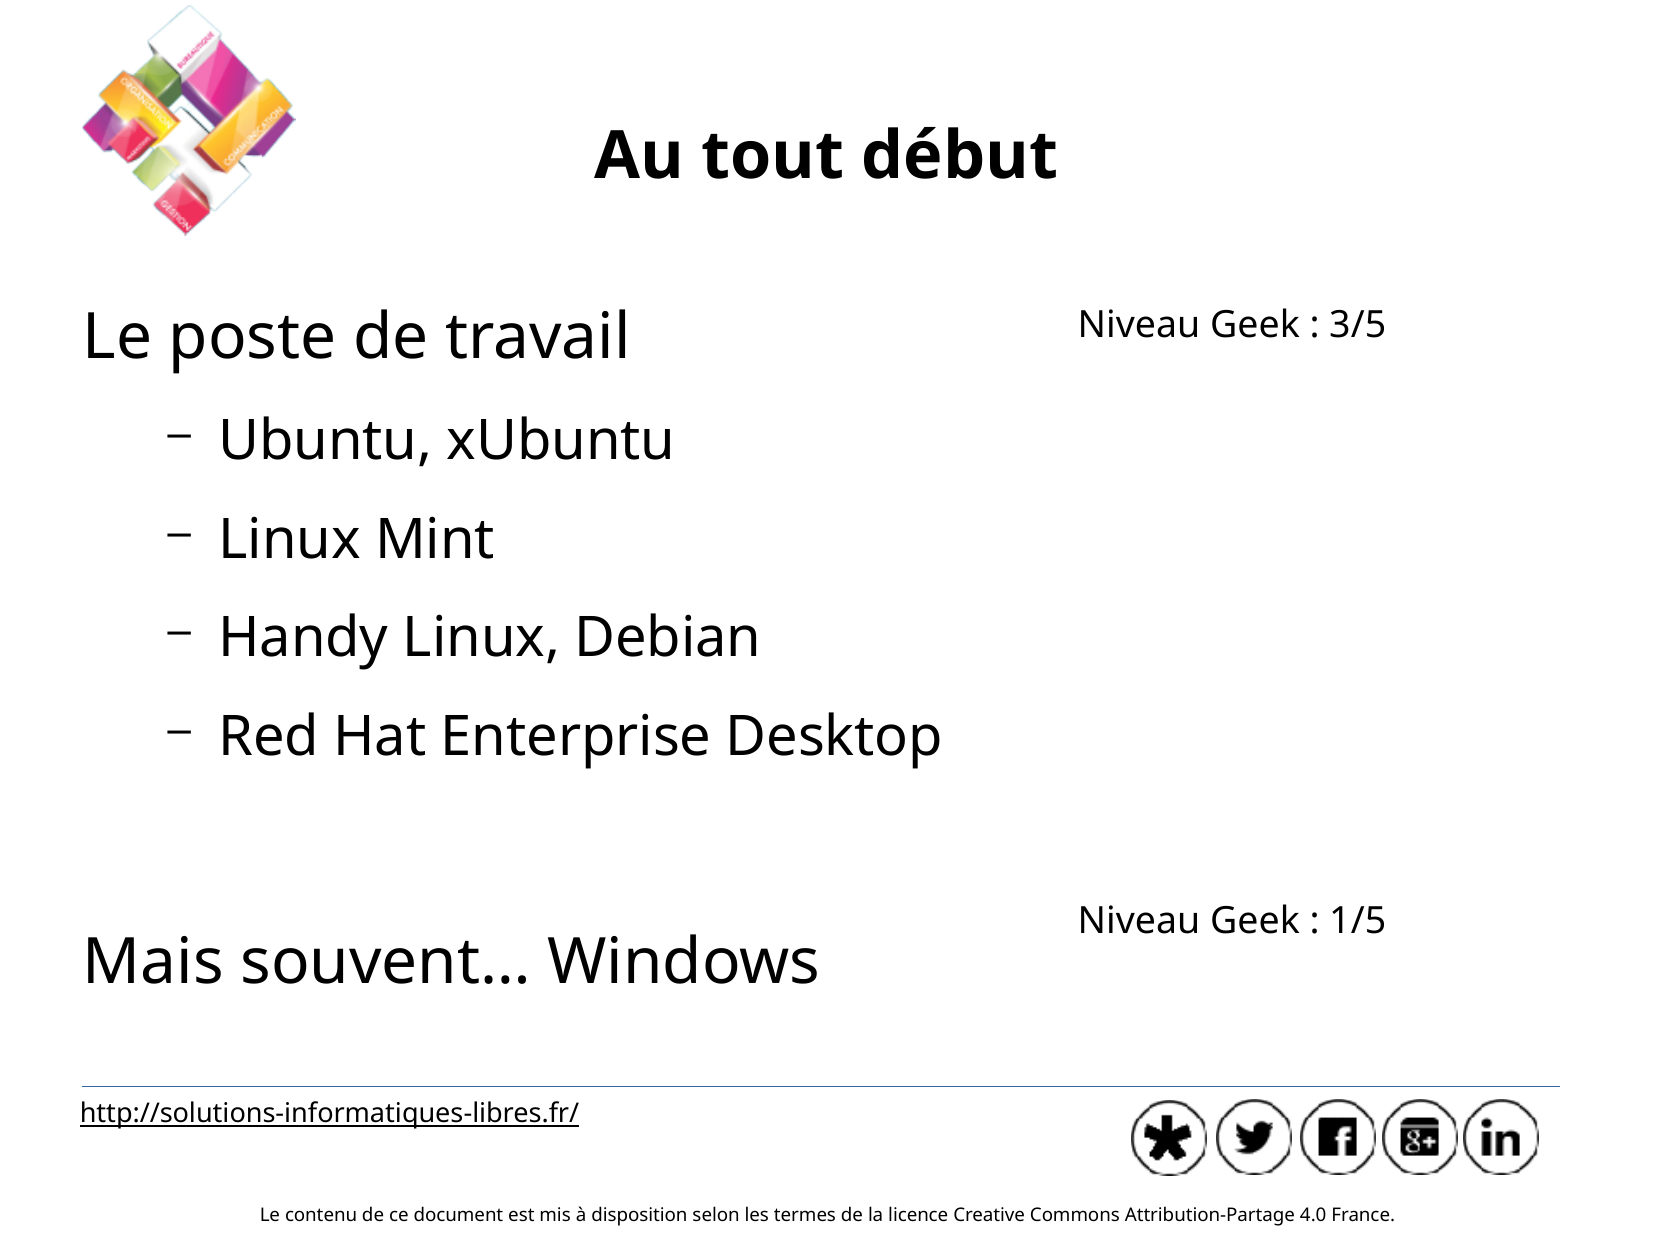

# Au tout début
Le poste de travail
Ubuntu, xUbuntu
Linux Mint
Handy Linux, Debian
Red Hat Enterprise Desktop
Mais souvent… Windows
Niveau Geek : 3/5
Niveau Geek : 1/5